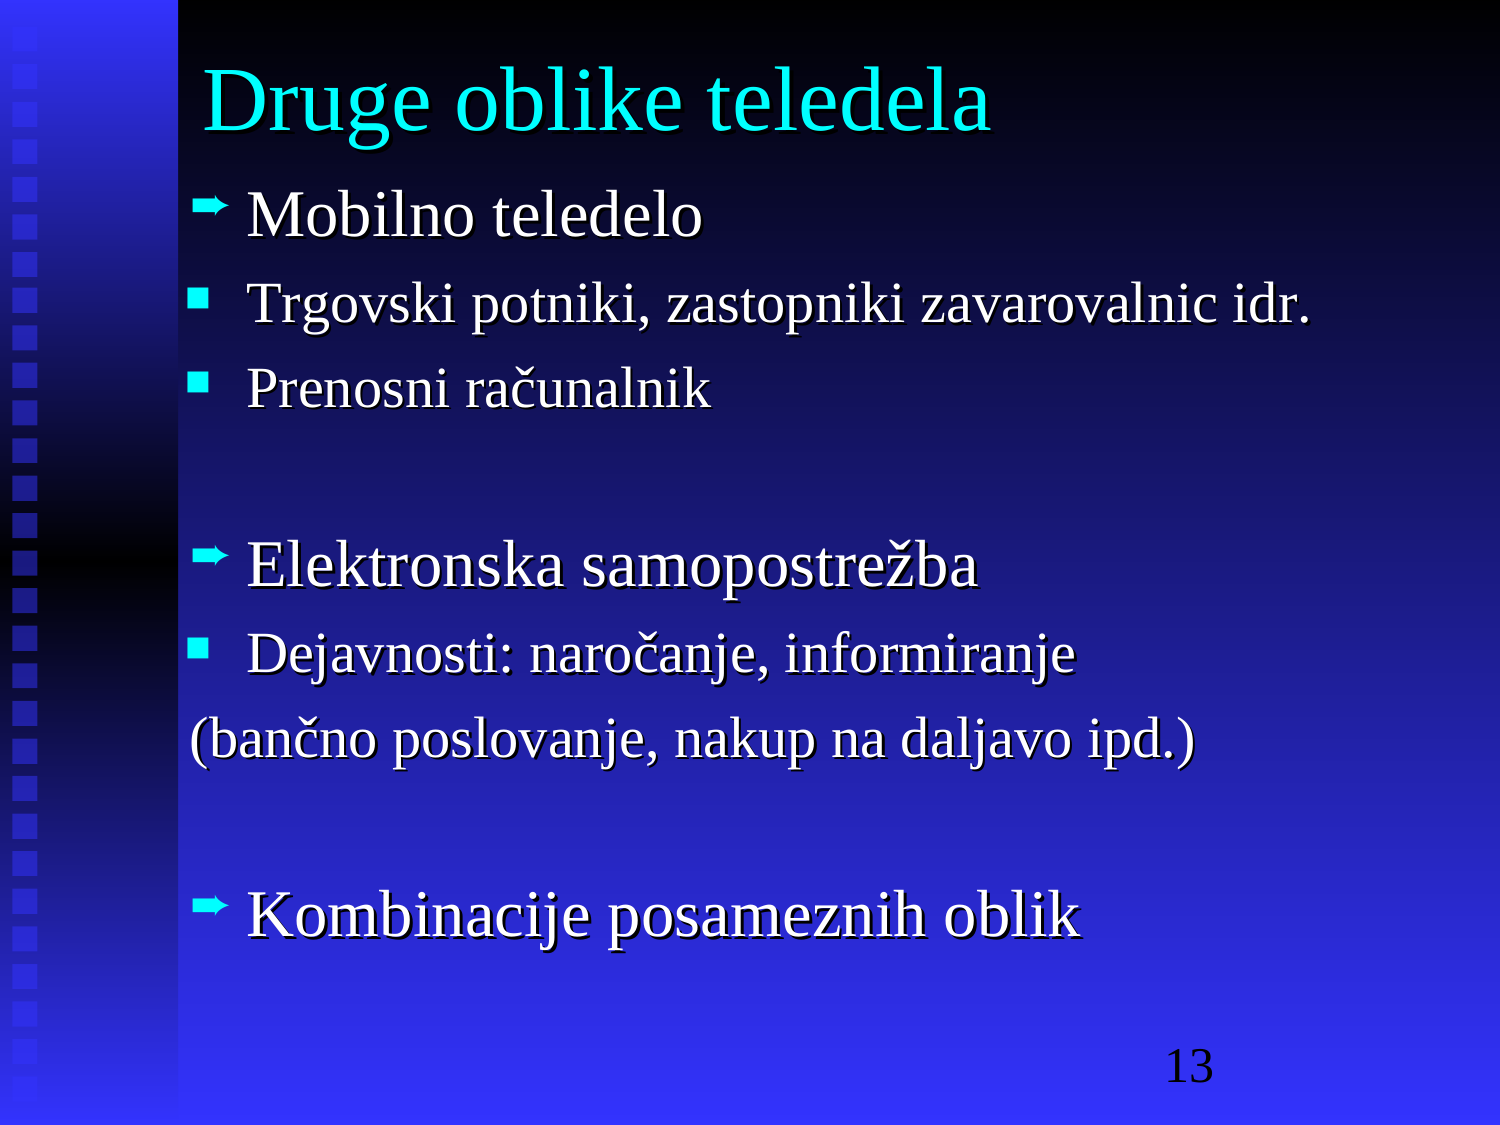

# Druge oblike teledela
Mobilno teledelo
Trgovski potniki, zastopniki zavarovalnic idr.
Prenosni računalnik
Elektronska samopostrežba
Dejavnosti: naročanje, informiranje
(bančno poslovanje, nakup na daljavo ipd.)
Kombinacije posameznih oblik
13